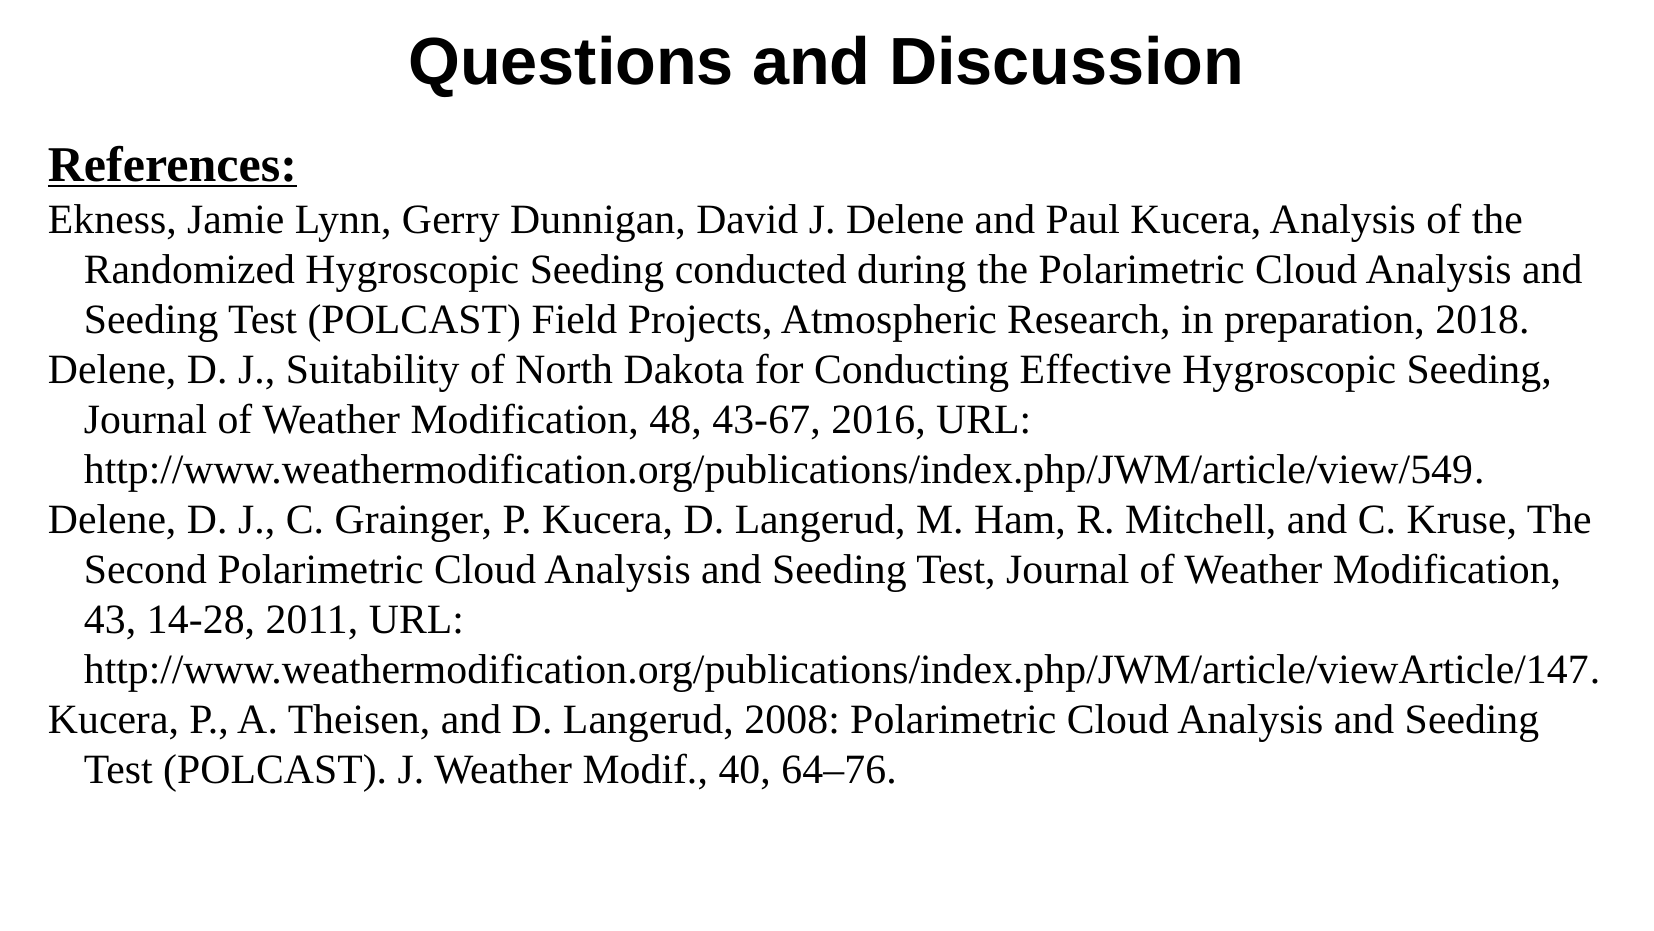

Questions and Discussion
References:
Ekness, Jamie Lynn, Gerry Dunnigan, David J. Delene and Paul Kucera, Analysis of the Randomized Hygroscopic Seeding conducted during the Polarimetric Cloud Analysis and Seeding Test (POLCAST) Field Projects, Atmospheric Research, in preparation, 2018.
Delene, D. J., Suitability of North Dakota for Conducting Effective Hygroscopic Seeding, Journal of Weather Modification, 48, 43-67, 2016, URL: http://www.weathermodification.org/publications/index.php/JWM/article/view/549.
Delene, D. J., C. Grainger, P. Kucera, D. Langerud, M. Ham, R. Mitchell, and C. Kruse, The Second Polarimetric Cloud Analysis and Seeding Test, Journal of Weather Modification, 43, 14-28, 2011, URL: http://www.weathermodification.org/publications/index.php/JWM/article/viewArticle/147.
Kucera, P., A. Theisen, and D. Langerud, 2008: Polarimetric Cloud Analysis and Seeding Test (POLCAST). J. Weather Modif., 40, 64–76.